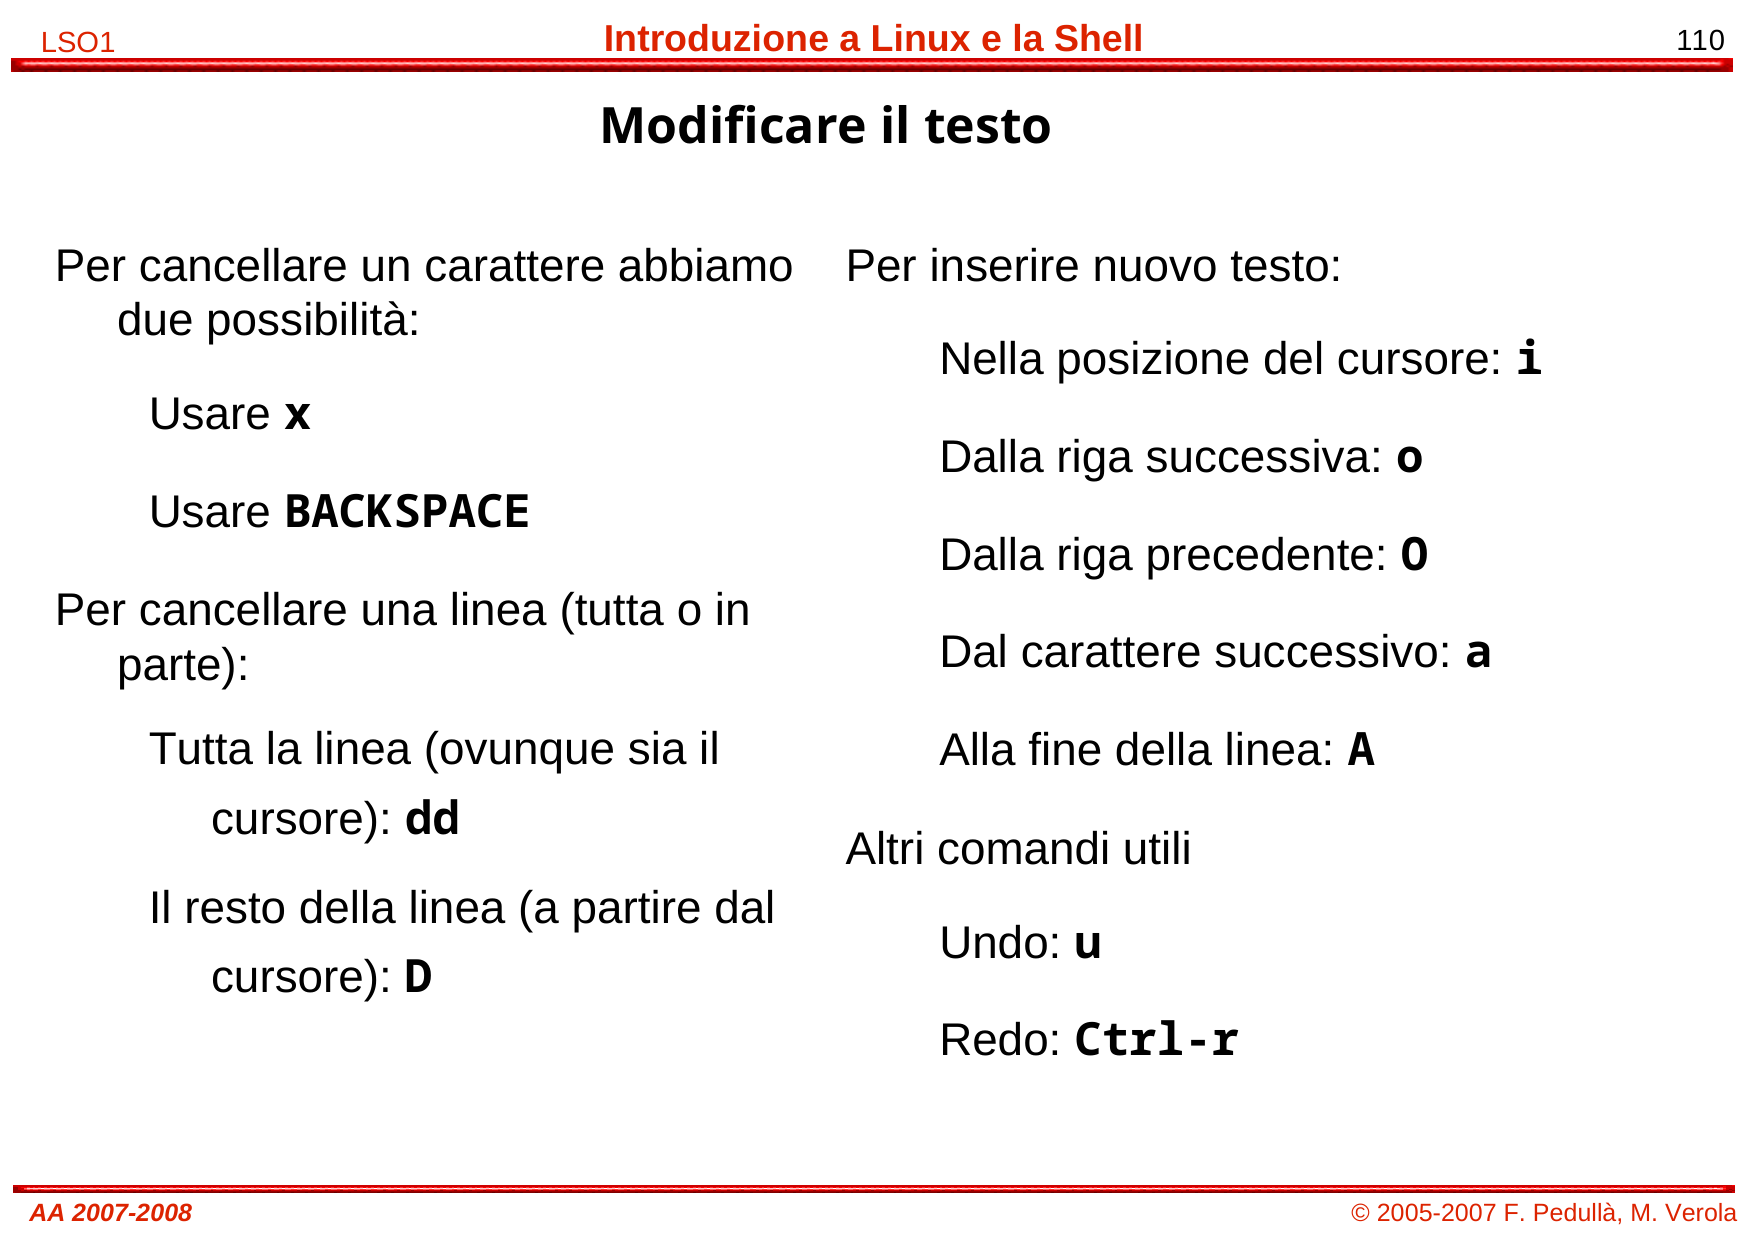

# Modificare il testo
Per cancellare un carattere abbiamo due possibilità:
Usare x
Usare BACKSPACE
Per cancellare una linea (tutta o in parte):
Tutta la linea (ovunque sia il cursore): dd
Il resto della linea (a partire dal cursore): D
Per inserire nuovo testo:
Nella posizione del cursore: i
Dalla riga successiva: o
Dalla riga precedente: O
Dal carattere successivo: a
Alla fine della linea: A
Altri comandi utili
Undo: u
Redo: Ctrl-r